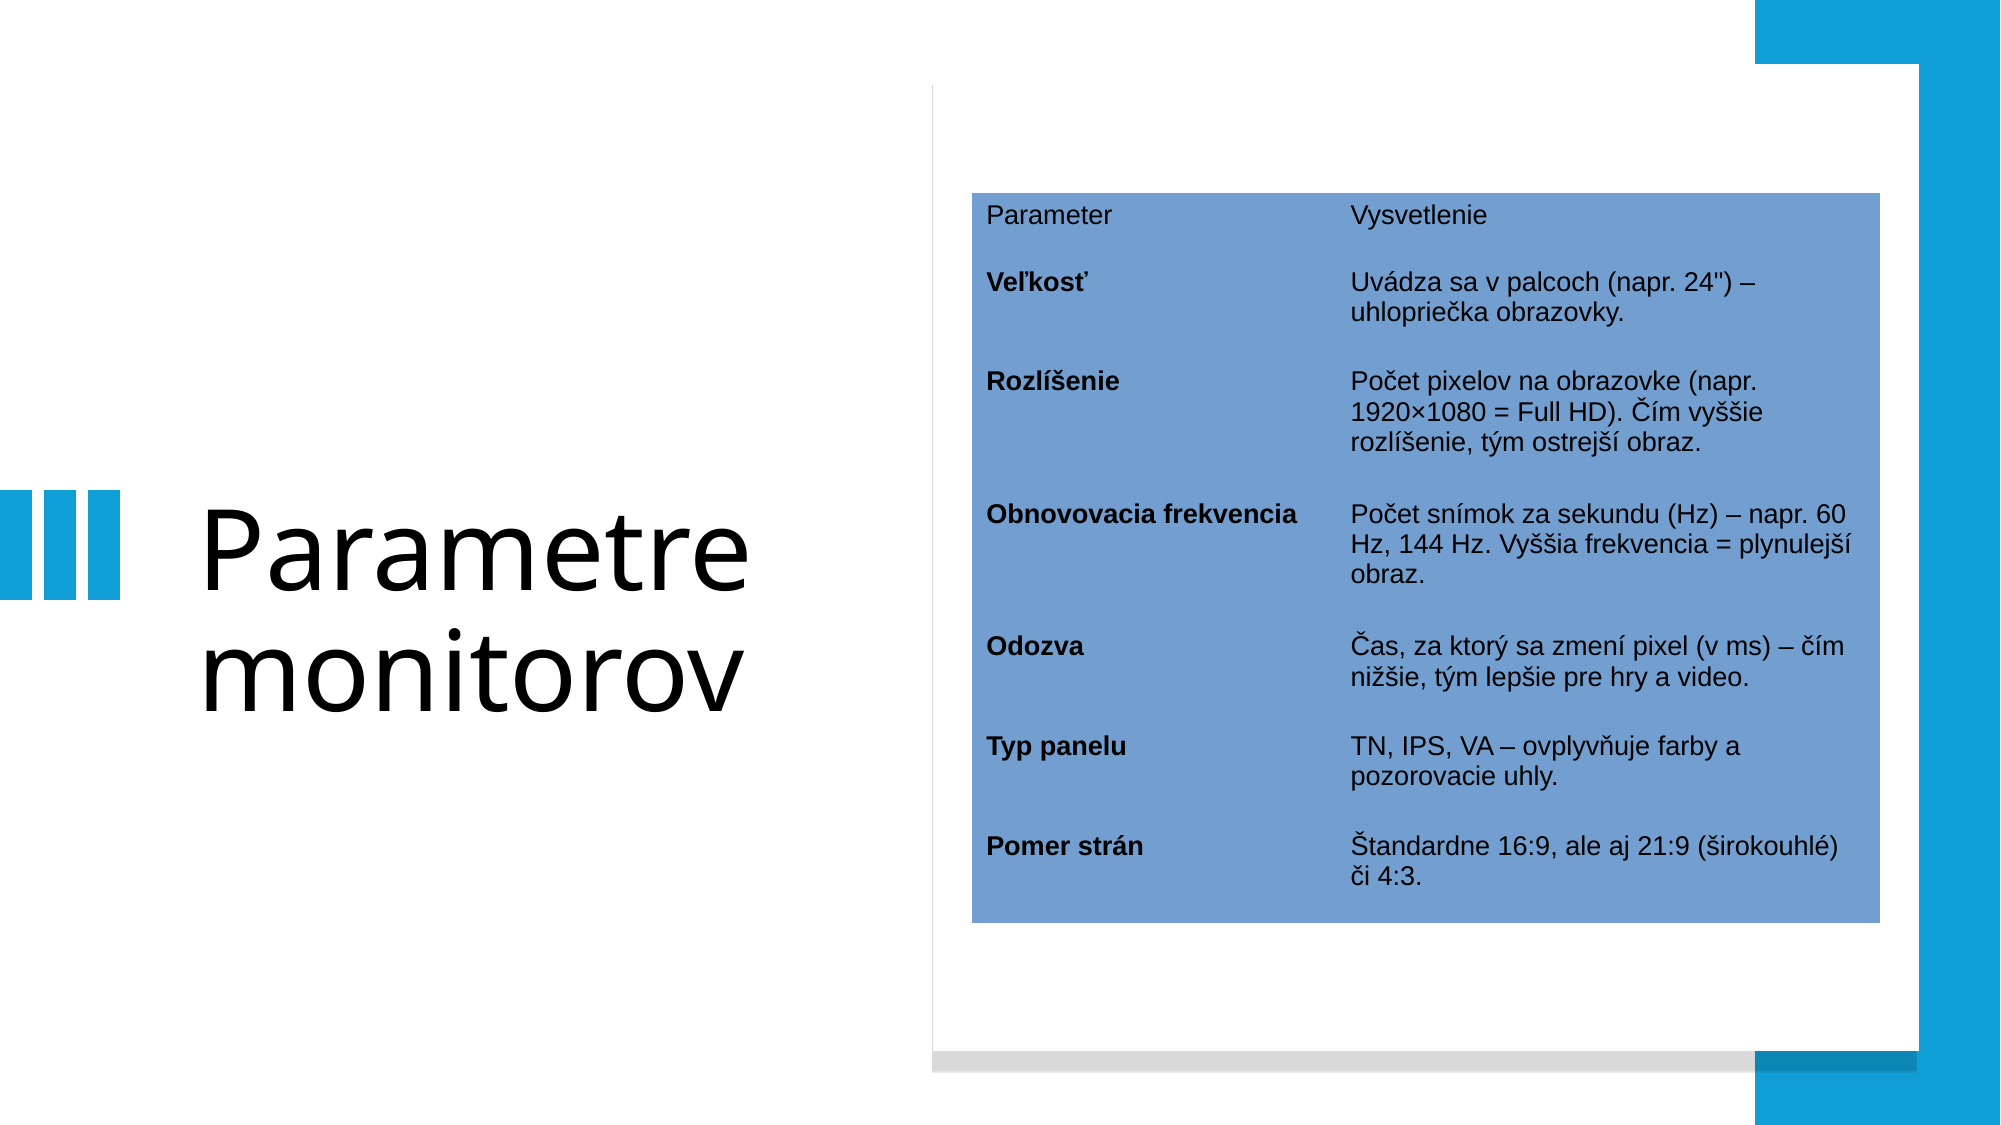

| Parameter | Vysvetlenie |
| --- | --- |
| Veľkosť | Uvádza sa v palcoch (napr. 24") – uhlopriečka obrazovky. |
| Rozlíšenie | Počet pixelov na obrazovke (napr. 1920×1080 = Full HD). Čím vyššie rozlíšenie, tým ostrejší obraz. |
| Obnovovacia frekvencia | Počet snímok za sekundu (Hz) – napr. 60 Hz, 144 Hz. Vyššia frekvencia = plynulejší obraz. |
| Odozva | Čas, za ktorý sa zmení pixel (v ms) – čím nižšie, tým lepšie pre hry a video. |
| Typ panelu | TN, IPS, VA – ovplyvňuje farby a pozorovacie uhly. |
| Pomer strán | Štandardne 16:9, ale aj 21:9 (širokouhlé) či 4:3. |
# Parametre monitorov